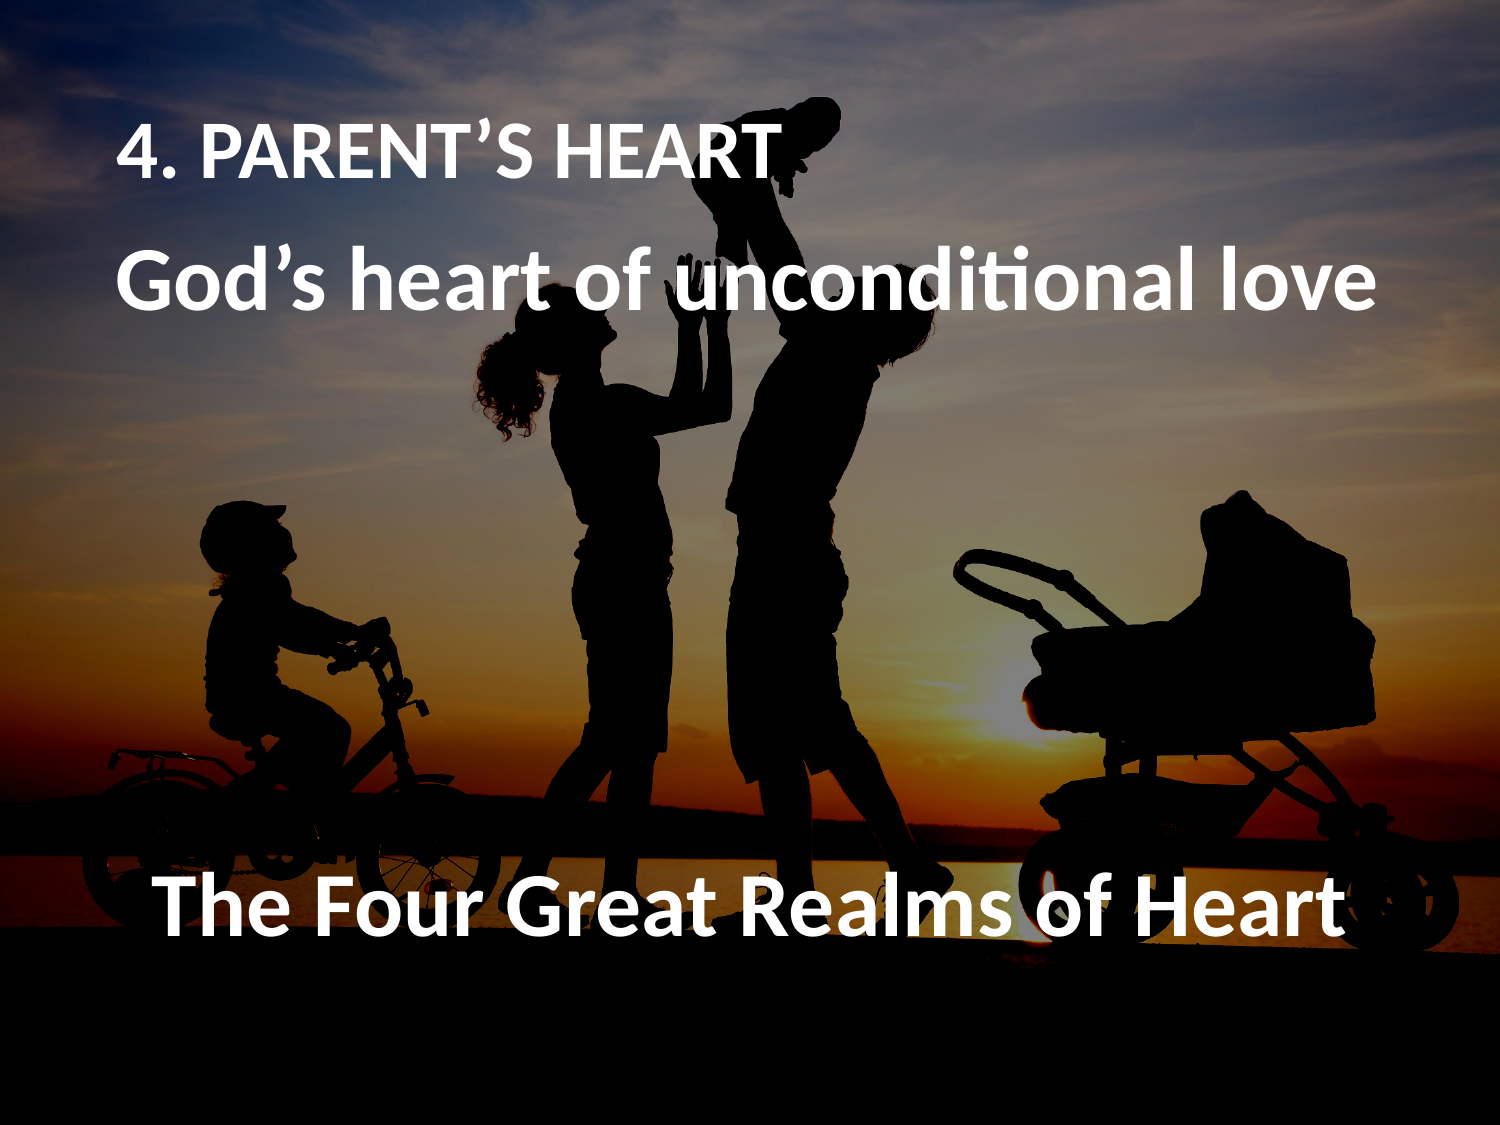

4. PARENT’S HEART
God’s heart of unconditional love
The Four Great Realms of Heart